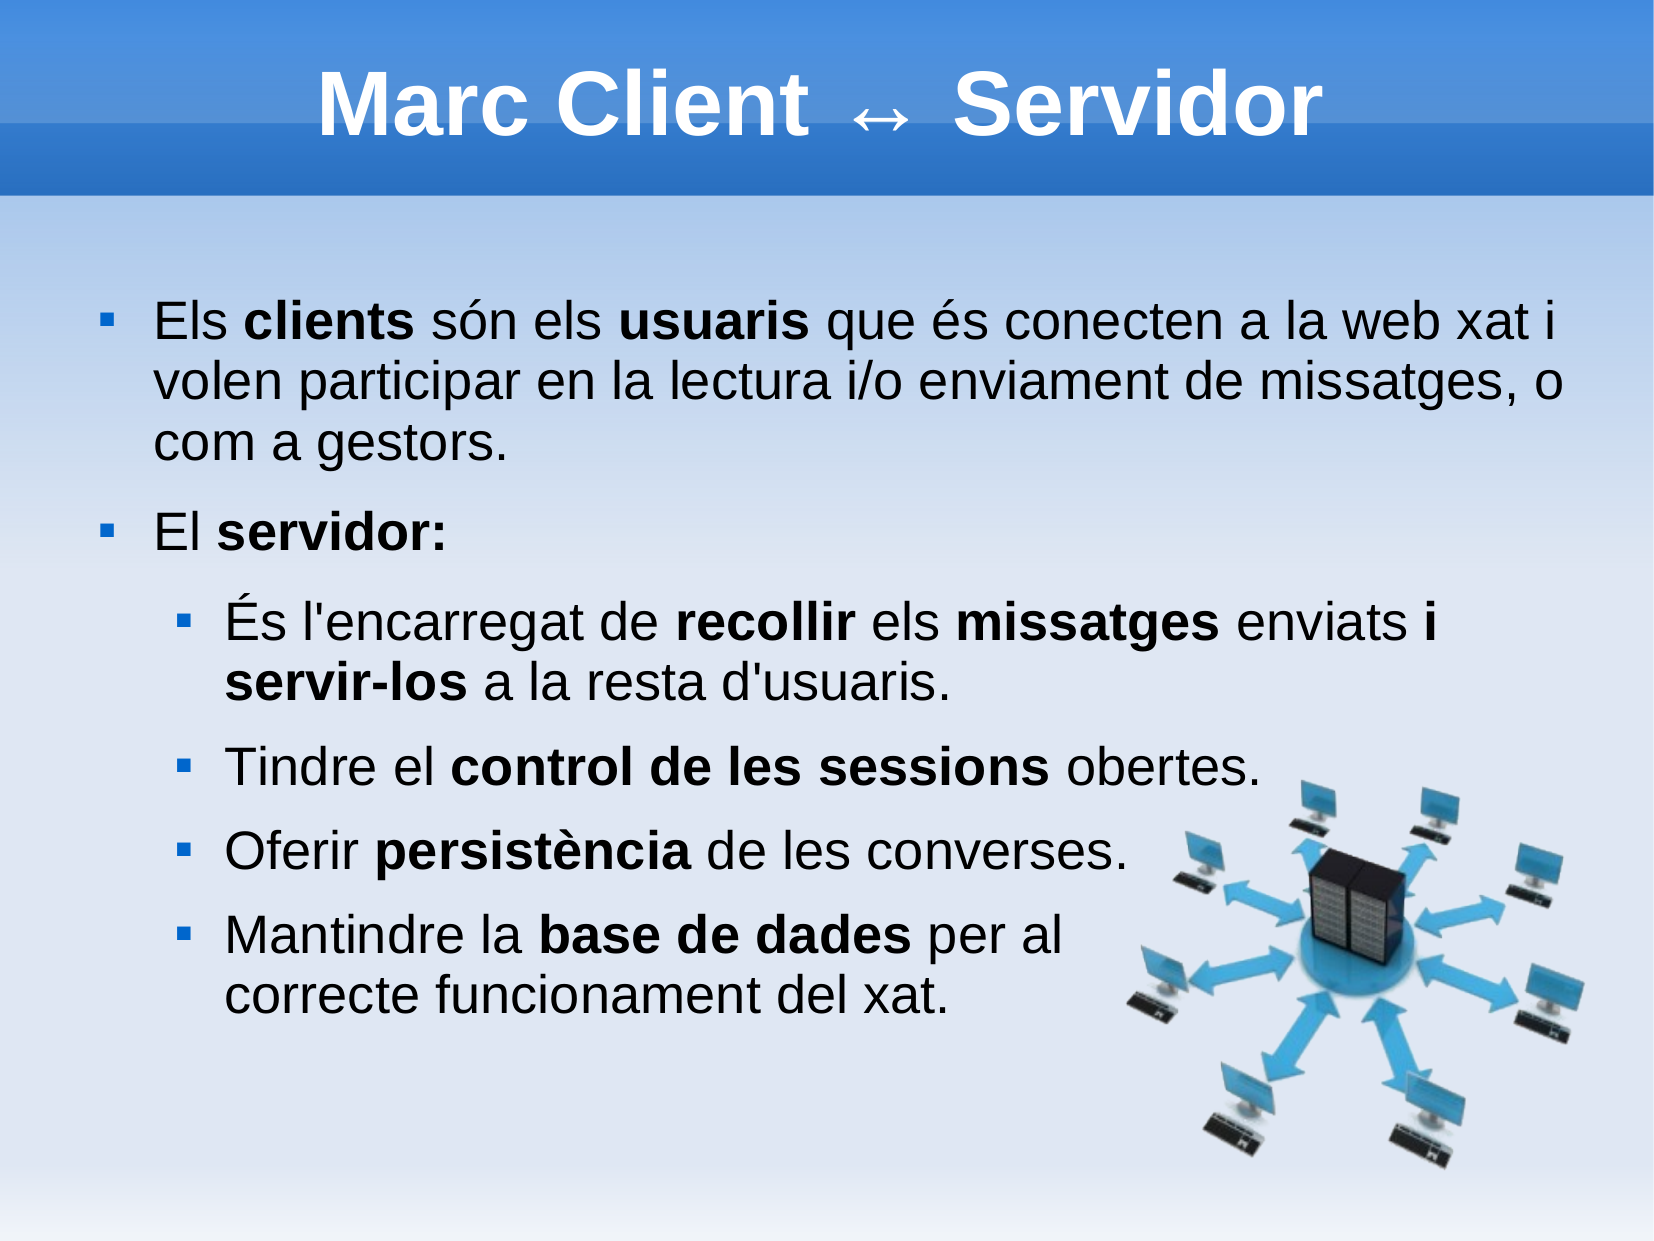

# Marc Client ↔ Servidor
Els clients són els usuaris que és conecten a la web xat i volen participar en la lectura i/o enviament de missatges, o com a gestors.
El servidor:
És l'encarregat de recollir els missatges enviats i servir-los a la resta d'usuaris.
Tindre el control de les sessions obertes.
Oferir persistència de les converses.
Mantindre la base de dades per al
correcte funcionament del xat.